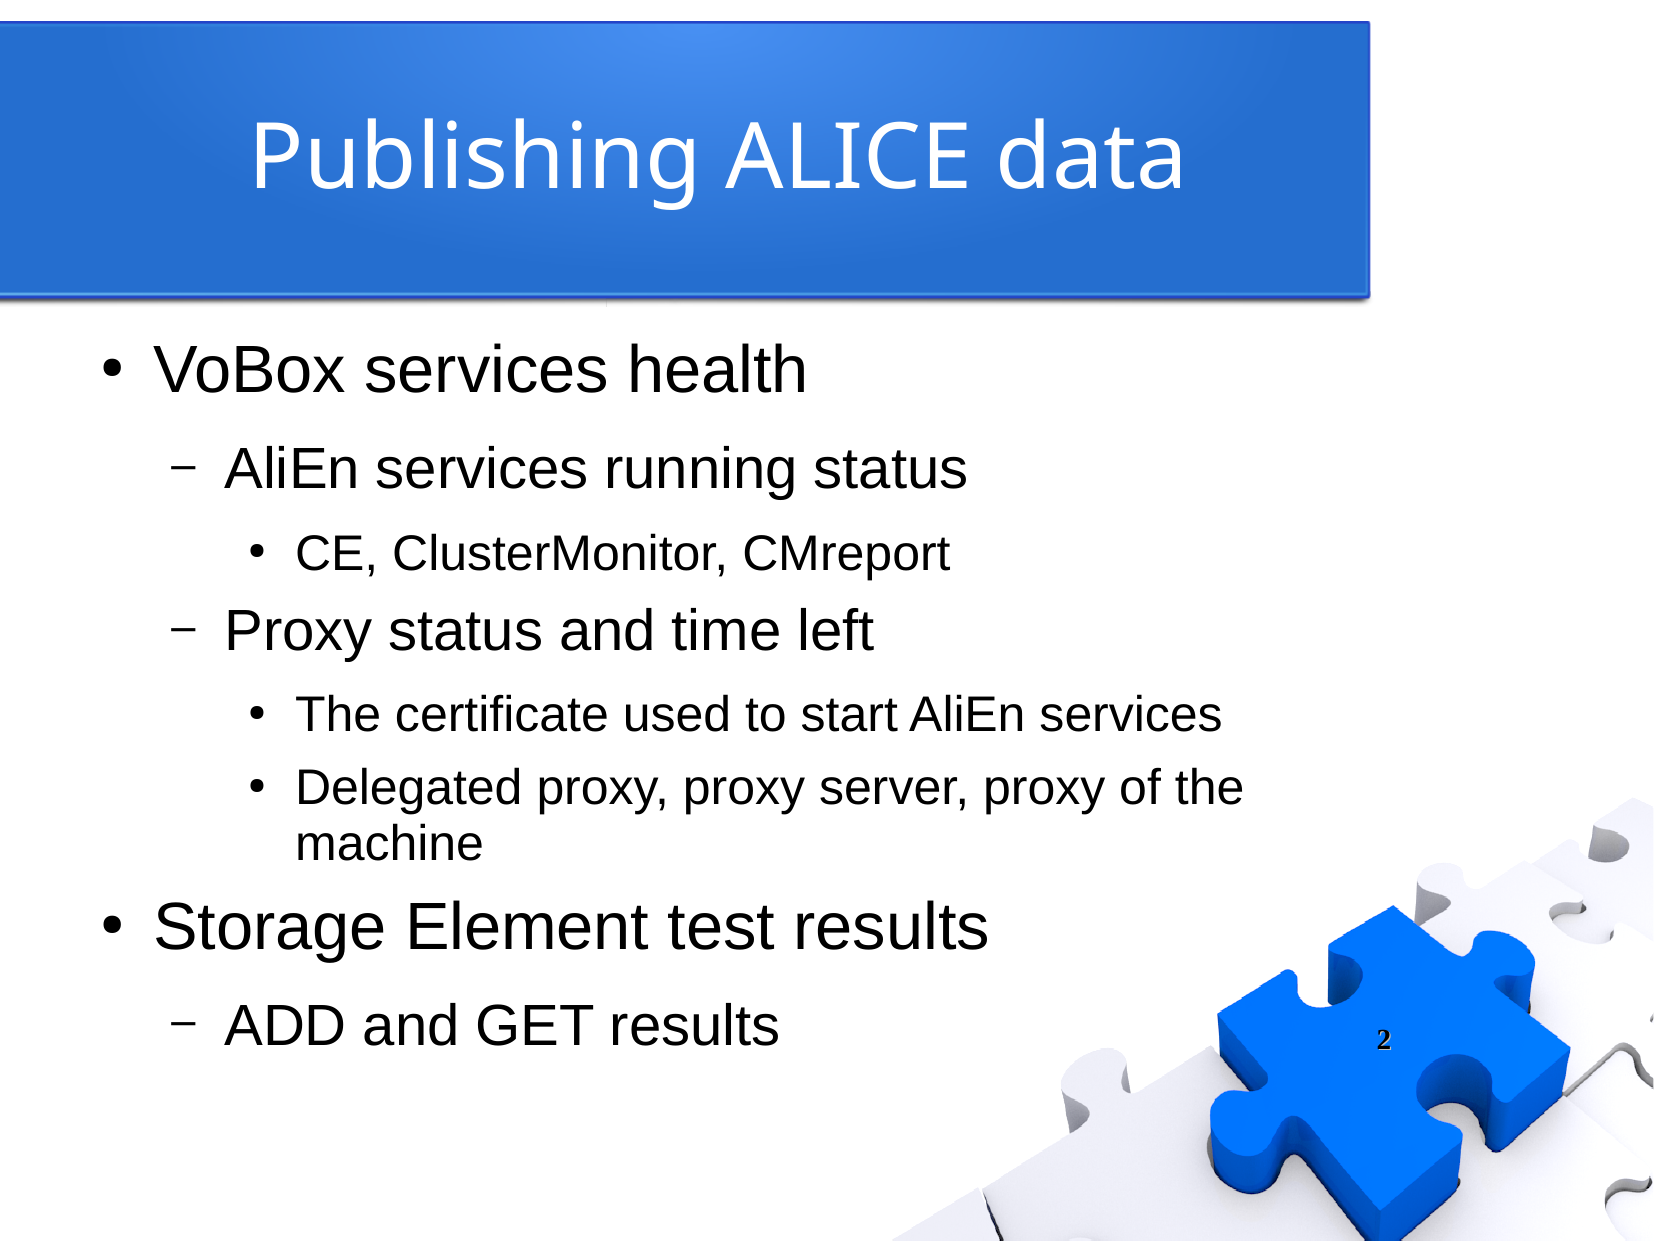

# Publishing ALICE data
VoBox services health
AliEn services running status
CE, ClusterMonitor, CMreport
Proxy status and time left
The certificate used to start AliEn services
Delegated proxy, proxy server, proxy of the machine
Storage Element test results
ADD and GET results
2